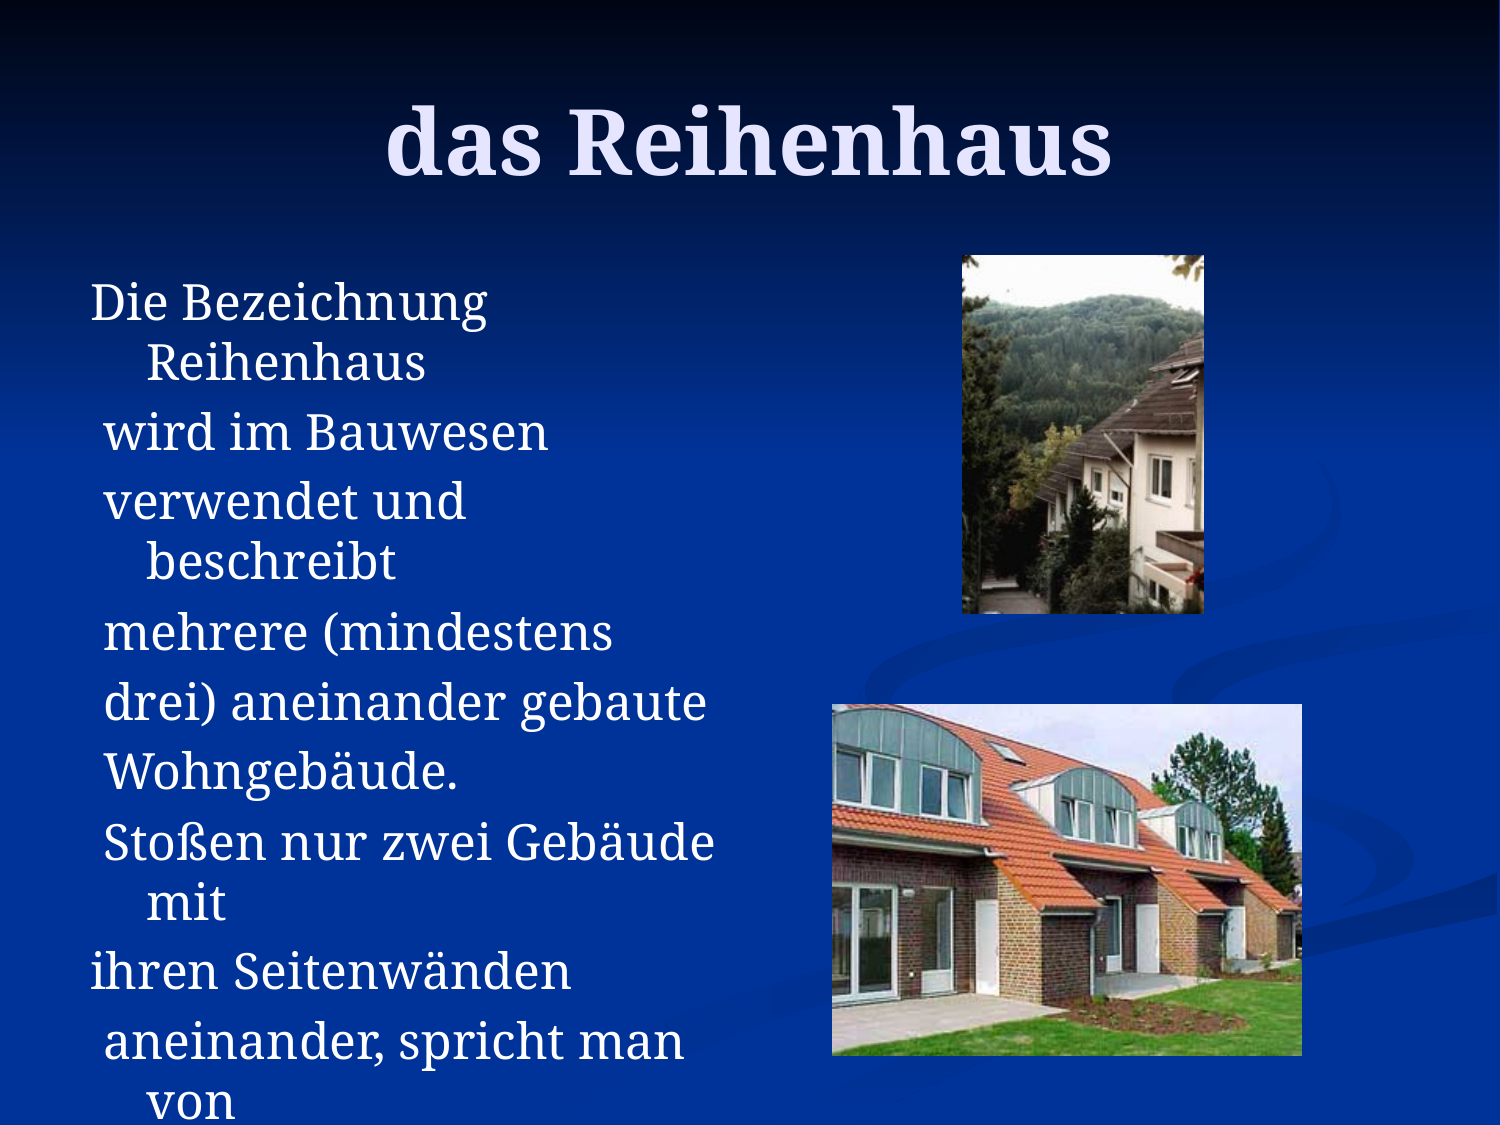

# das Reihenhaus
Die Bezeichnung Reihenhaus
 wird im Bauwesen
 verwendet und beschreibt
 mehrere (mindestens
 drei) aneinander gebaute
 Wohngebäude.
 Stoßen nur zwei Gebäude mit
ihren Seitenwänden
 aneinander, spricht man von
einem Doppelhaus.